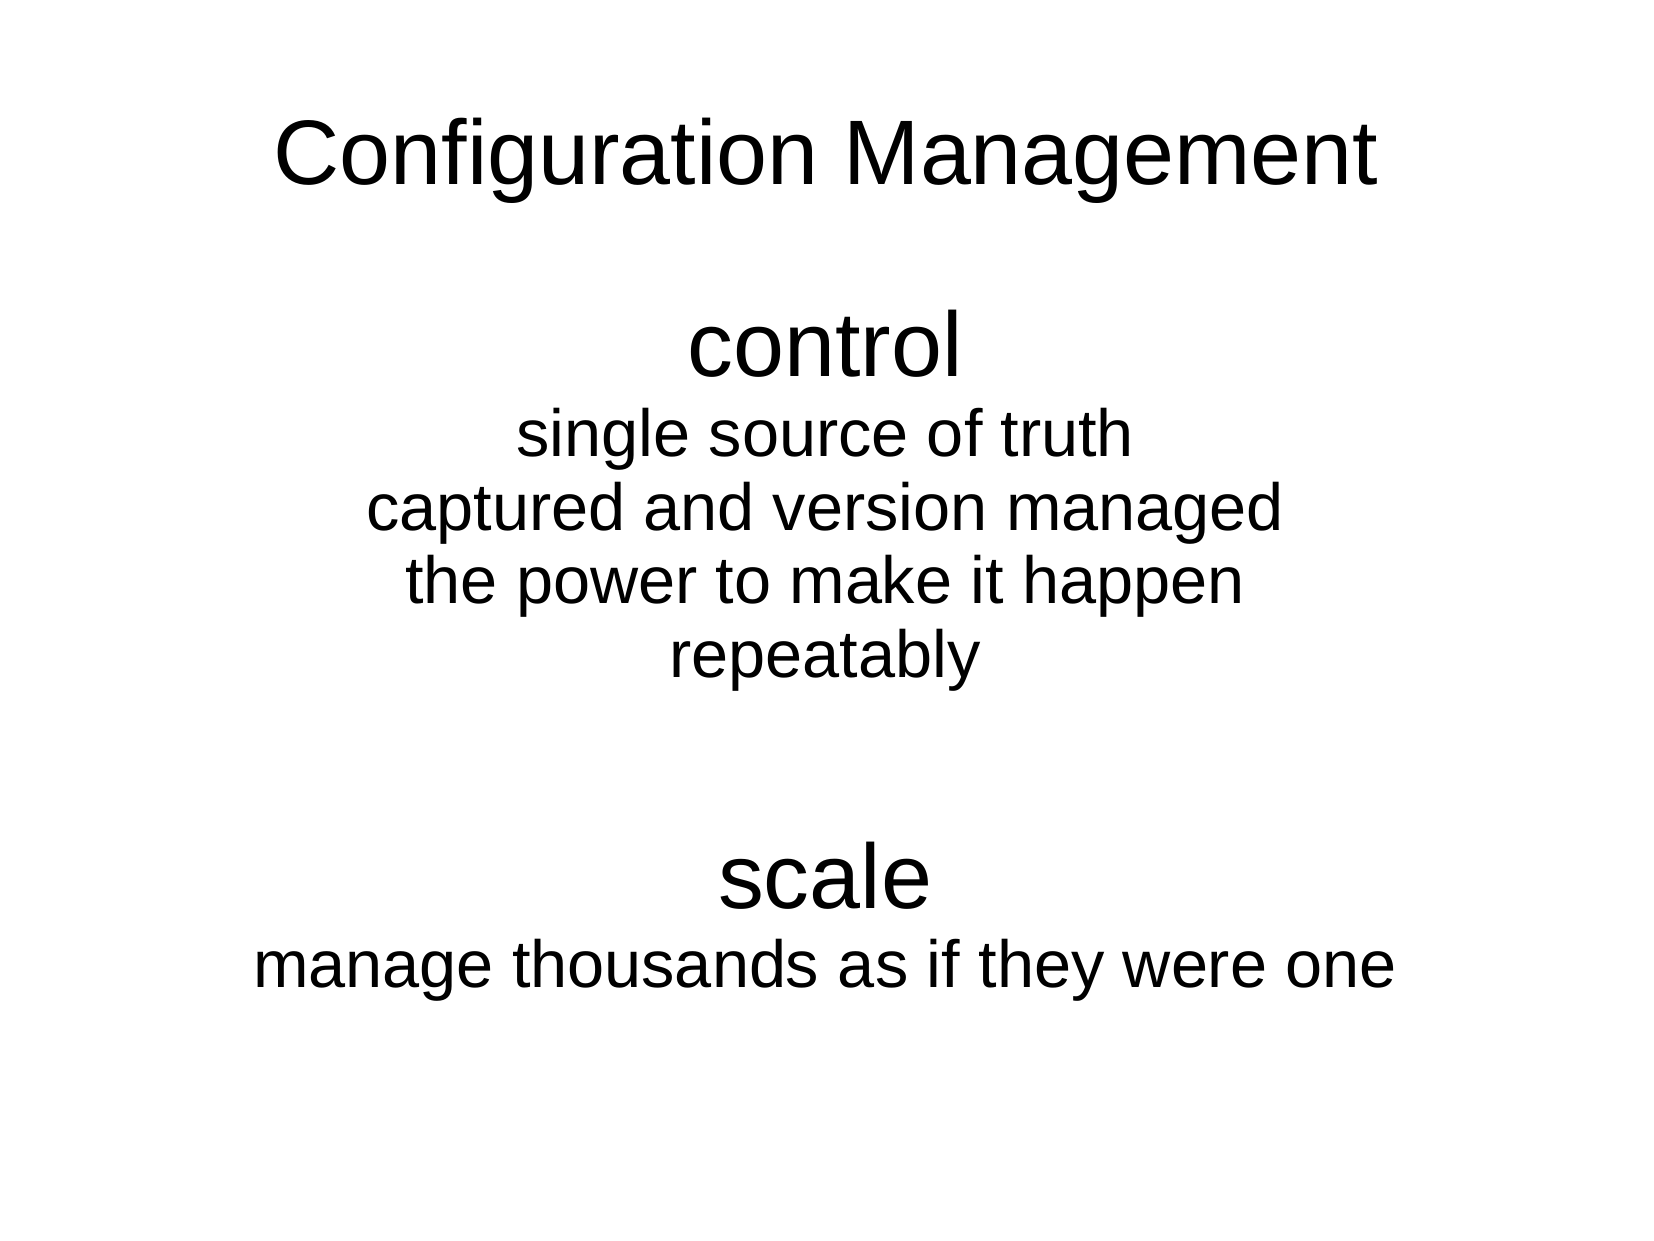

# Configuration Management
control
single source of truth
captured and version managed
the power to make it happen
repeatably
scale
manage thousands as if they were one